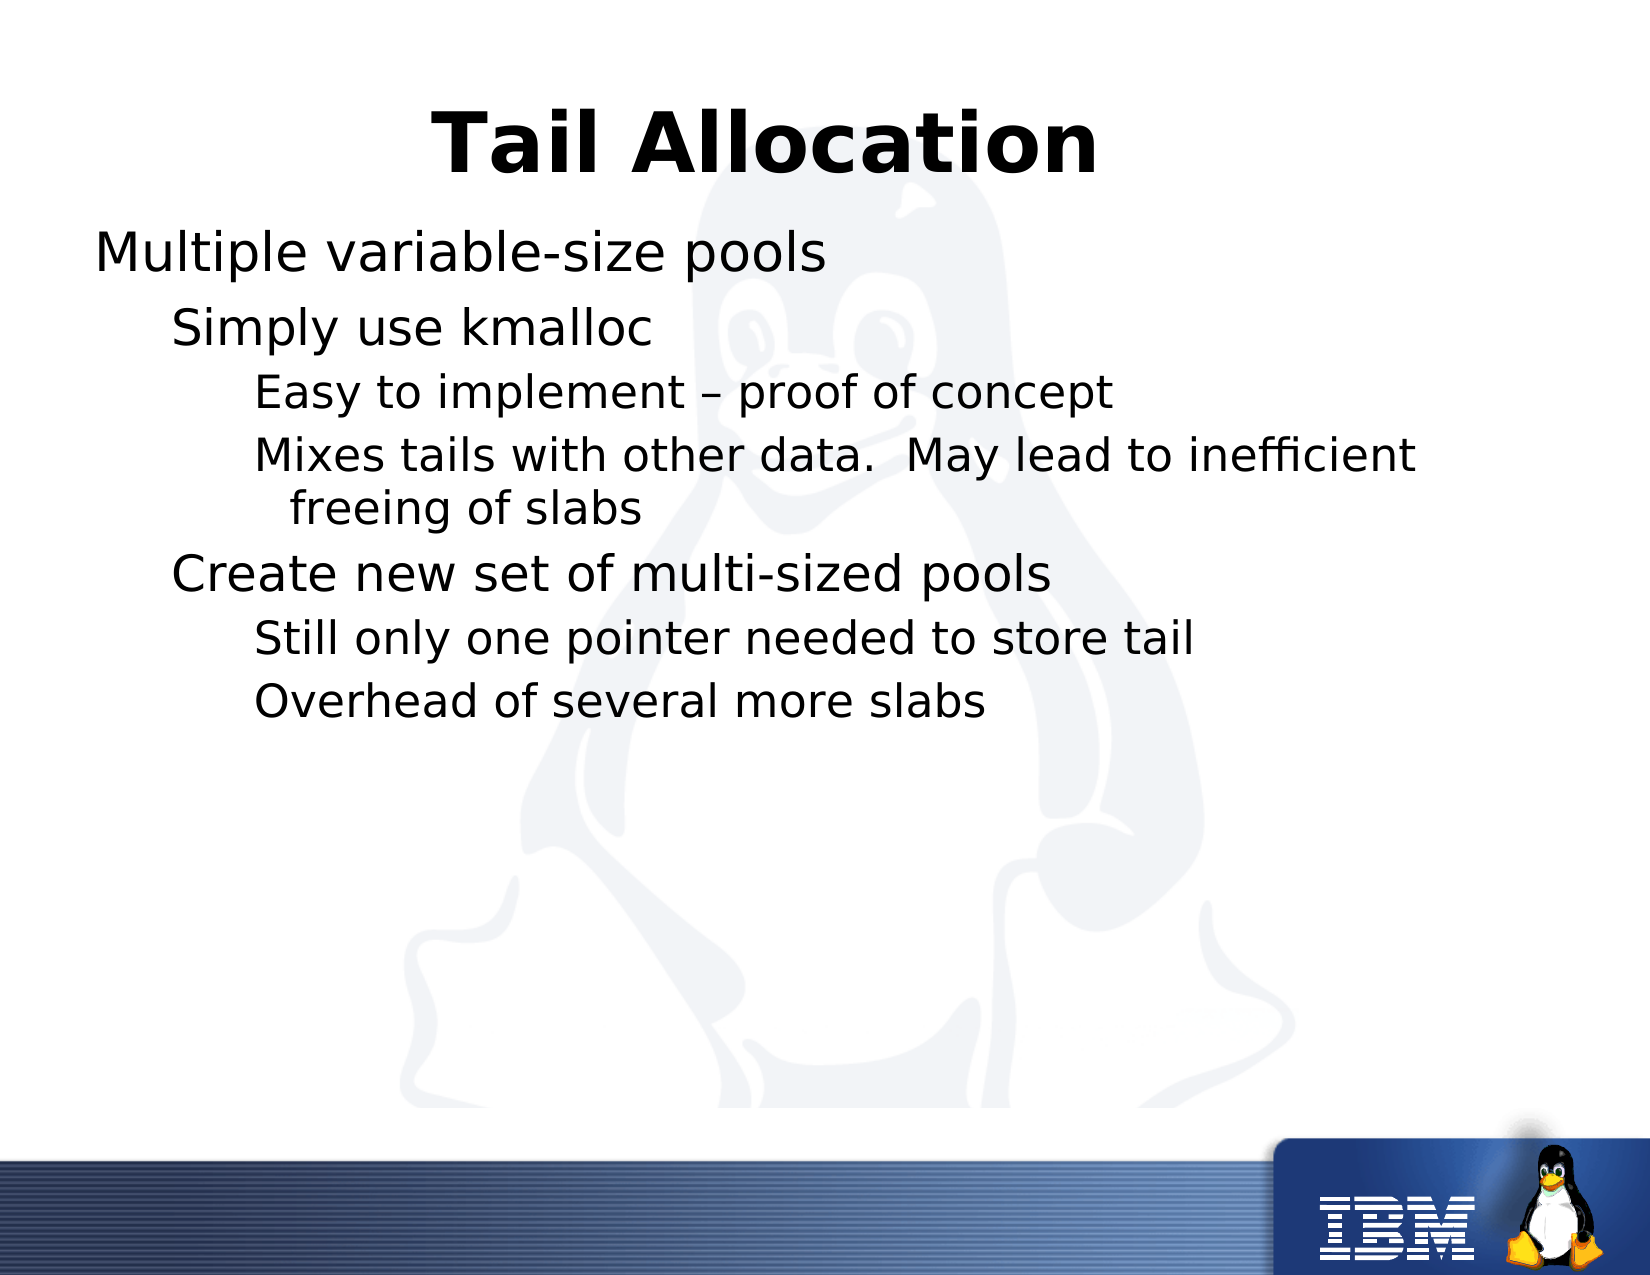

# Tail Allocation
Multiple variable-size pools
Simply use kmalloc
Easy to implement – proof of concept
Mixes tails with other data. May lead to inefficient freeing of slabs
Create new set of multi-sized pools
Still only one pointer needed to store tail
Overhead of several more slabs